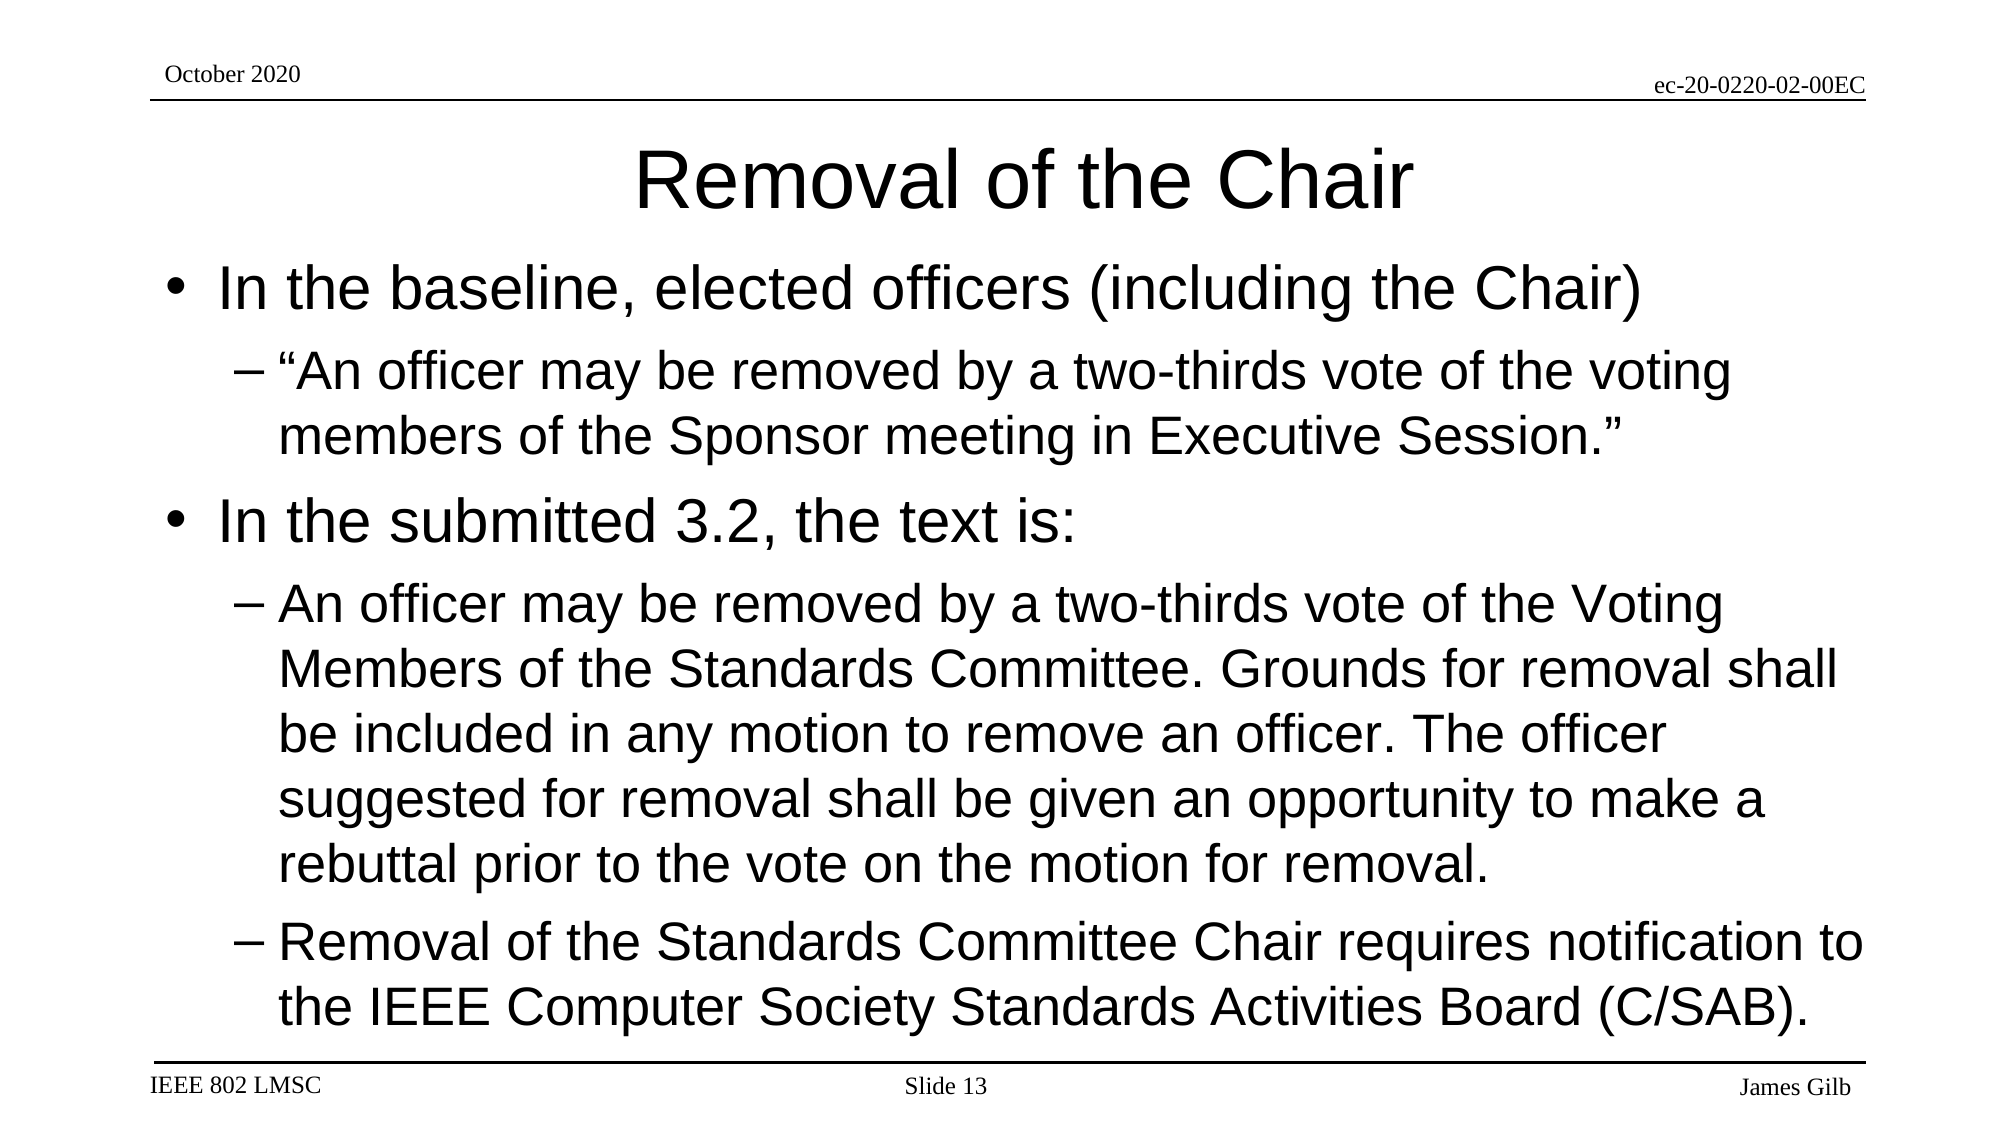

# Removal of the Chair
In the baseline, elected officers (including the Chair)
“An officer may be removed by a two-thirds vote of the voting members of the Sponsor meeting in Executive Session.”
In the submitted 3.2, the text is:
An officer may be removed by a two-thirds vote of the Voting Members of the Standards Committee. Grounds for removal shall be included in any motion to remove an officer. The officer suggested for removal shall be given an opportunity to make a rebuttal prior to the vote on the motion for removal.
Removal of the Standards Committee Chair requires notification to the IEEE Computer Society Standards Activities Board (C/SAB).
13